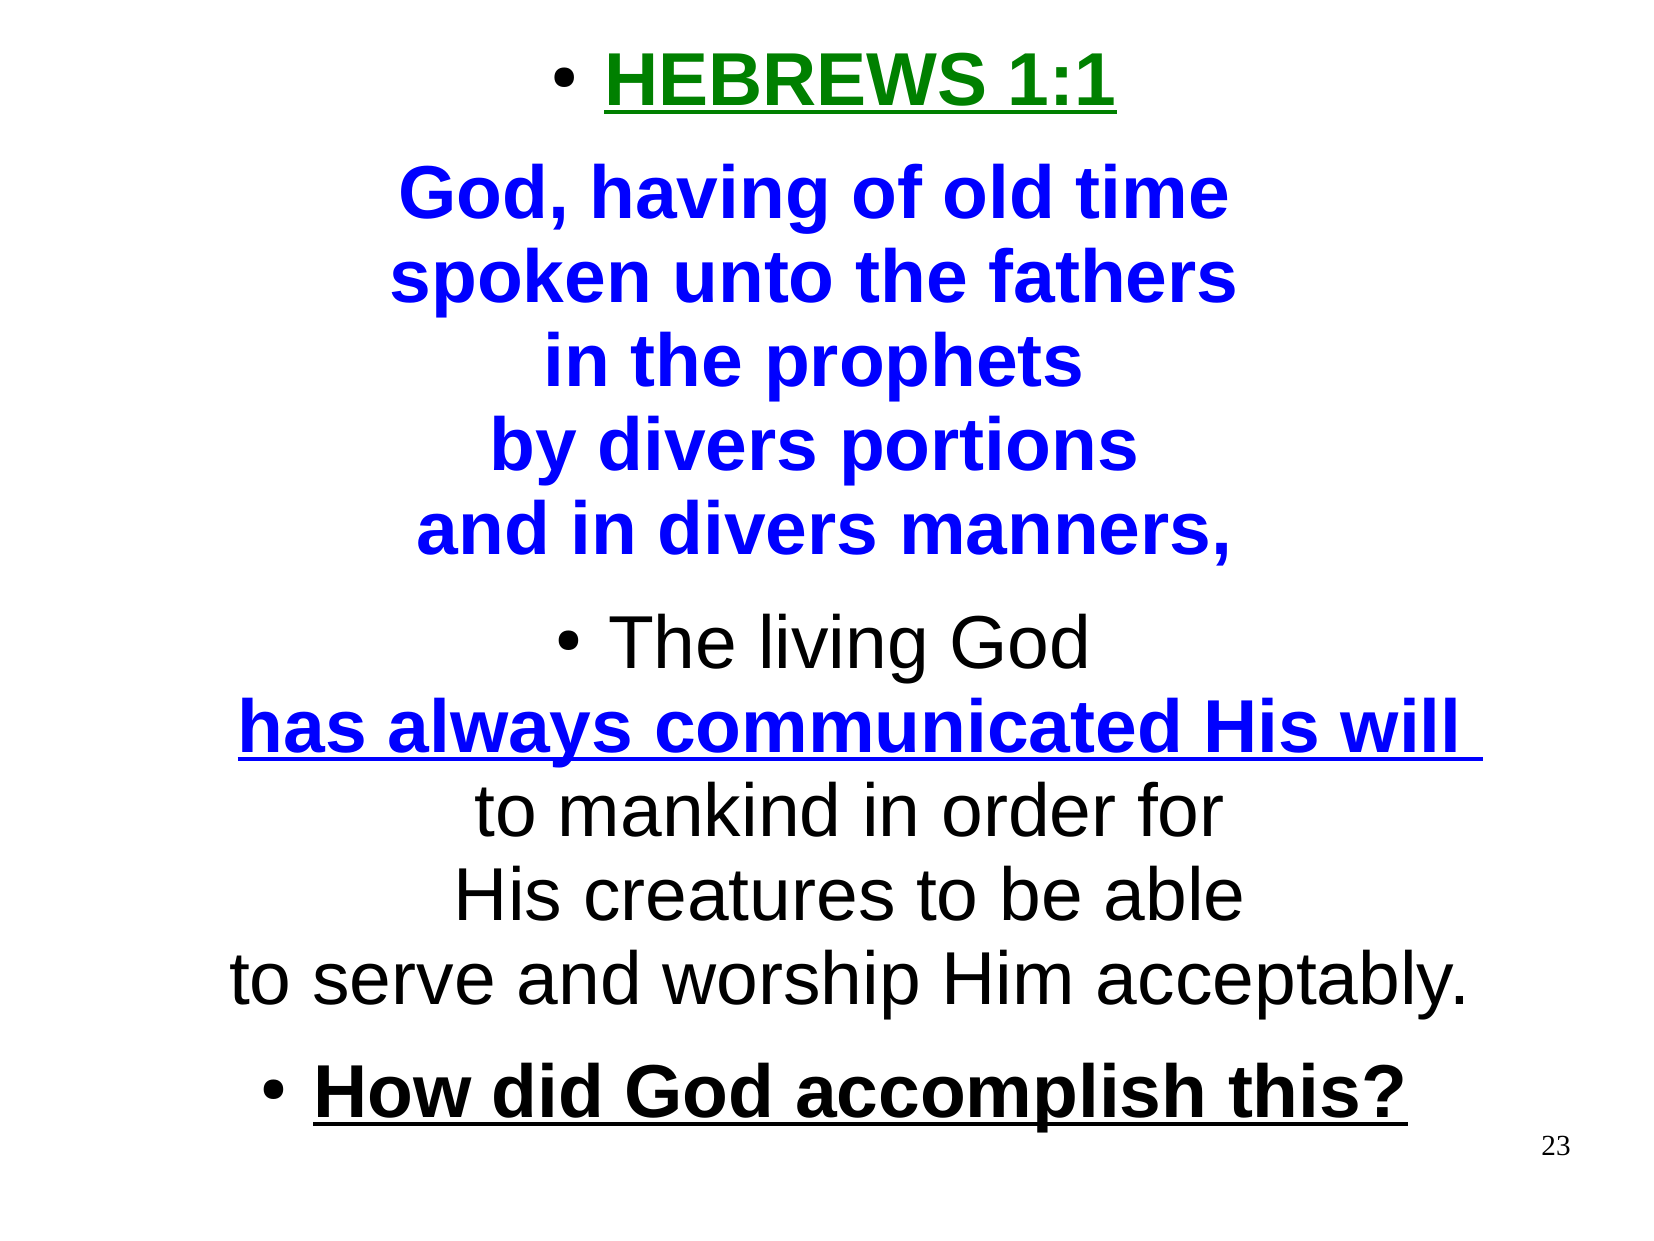

# HEBREWS 1:1
God, having of old time
spoken unto the fathers
in the prophets
by divers portions
and in divers manners,
The living God
has always communicated His will
to mankind in order for
His creatures to be able
to serve and worship Him acceptably.
How did God accomplish this?
23